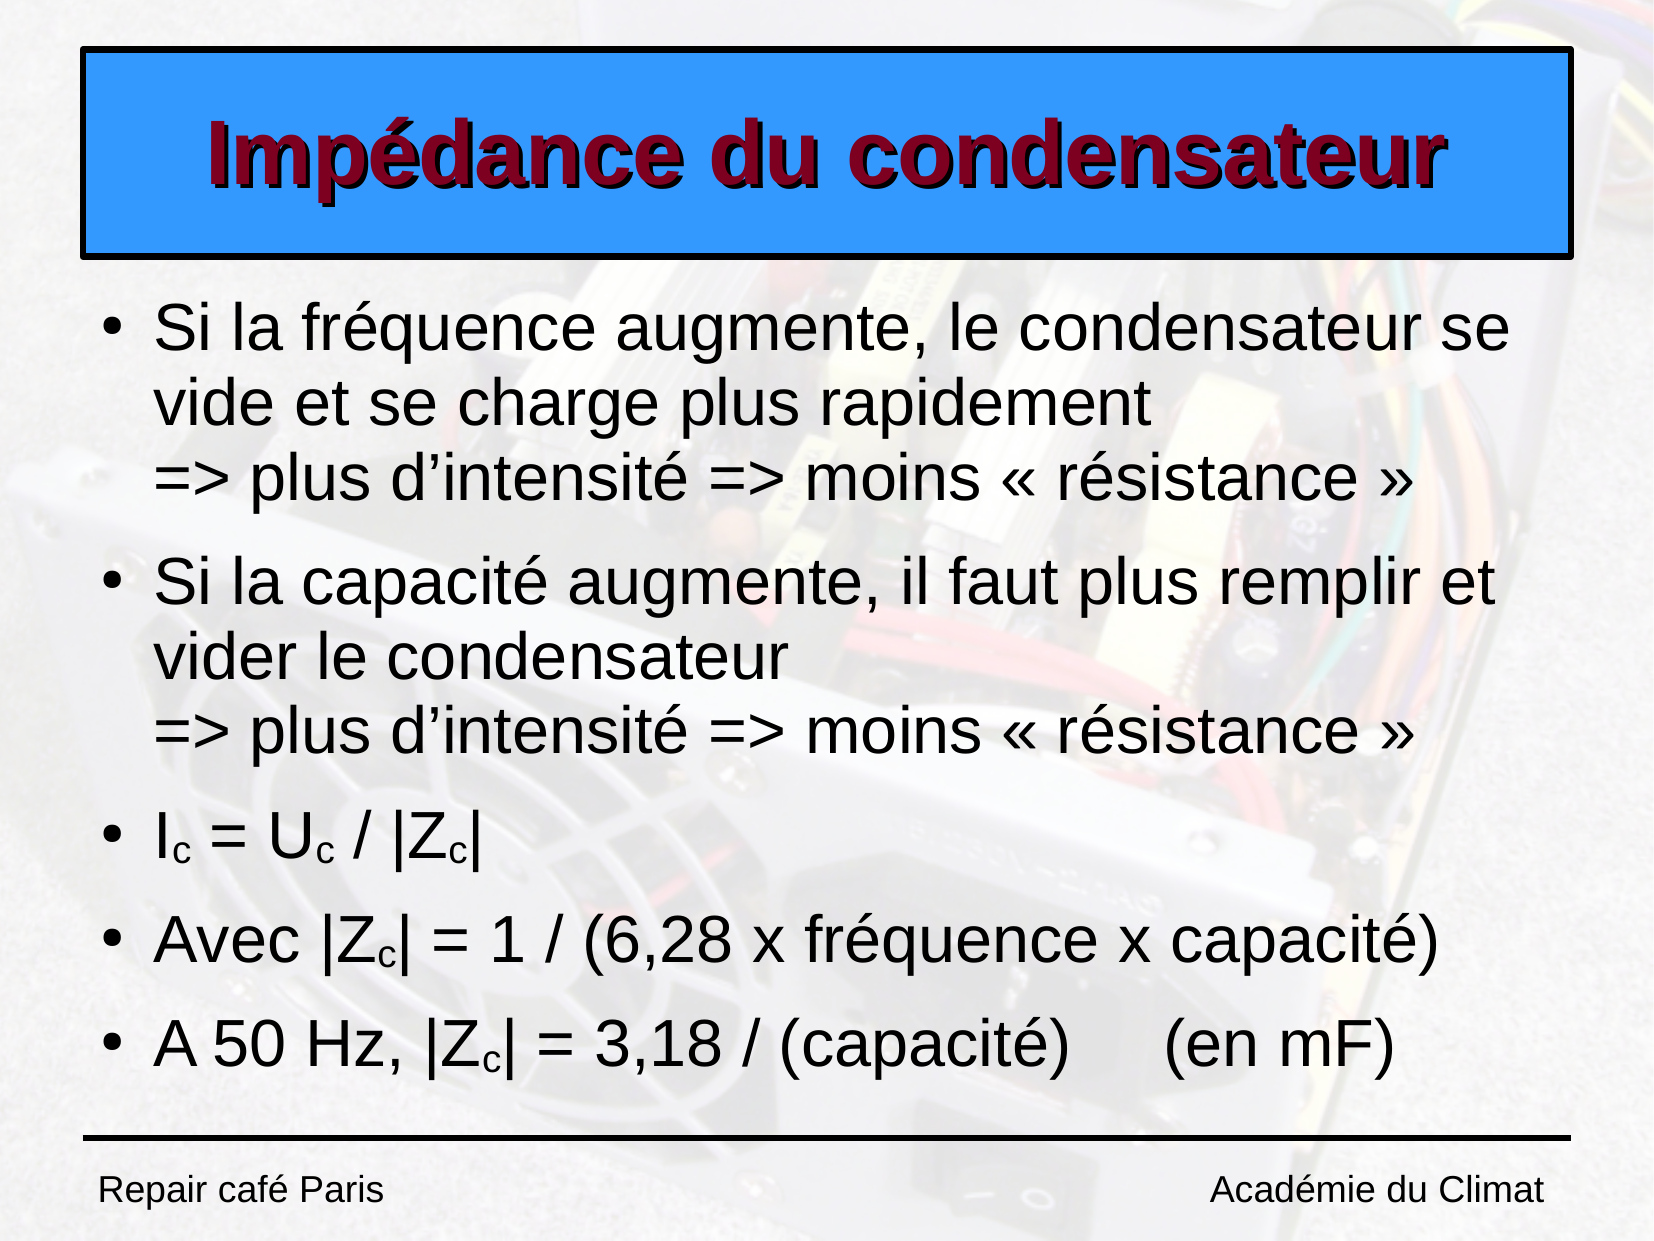

# Impédance du condensateur
Si la fréquence augmente, le condensateur se vide et se charge plus rapidement
=> plus d’intensité => moins « résistance »
Si la capacité augmente, il faut plus remplir et vider le condensateur
=> plus d’intensité => moins « résistance »
Ic = Uc / |Zc|
Avec |Zc| = 1 / (6,28 x fréquence x capacité)
A 50 Hz, |Zc| = 3,18 / (capacité) (en mF)
Repair café Paris	Académie du Climat